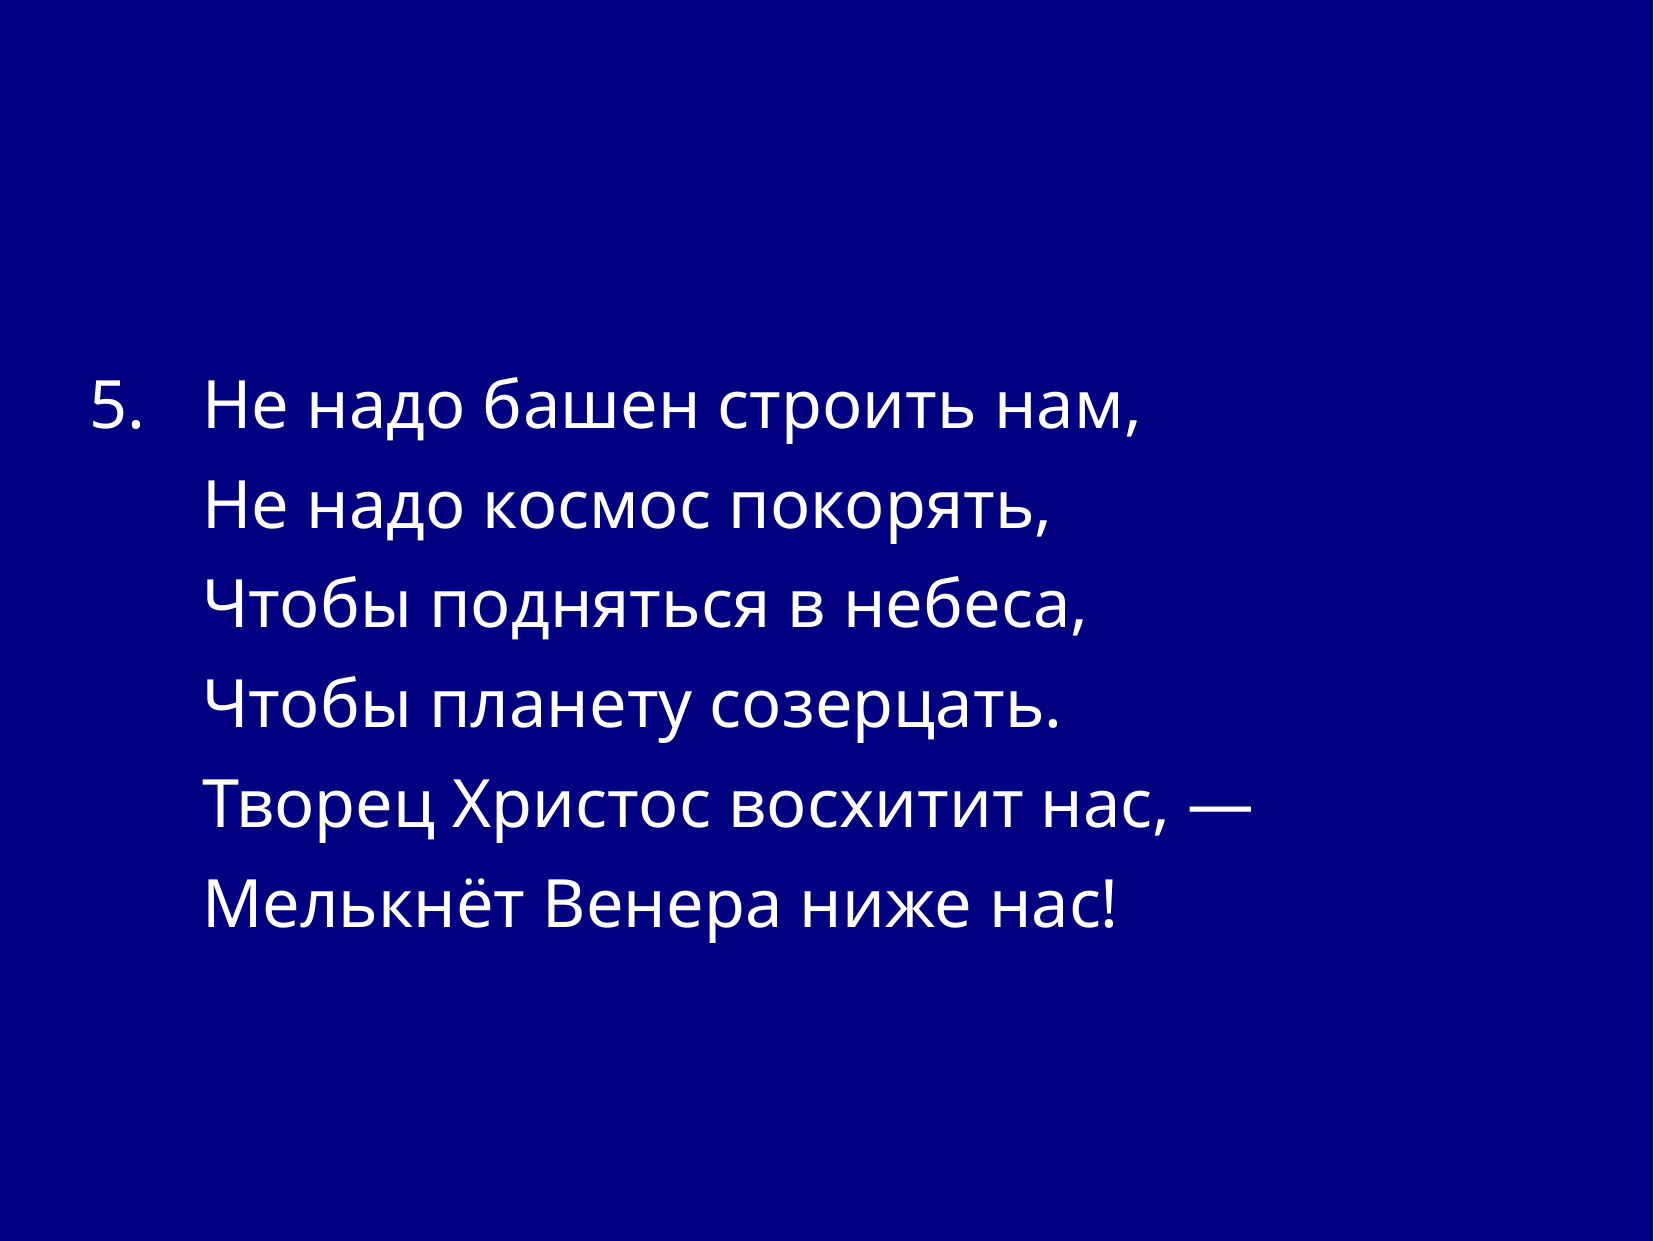

5.	Не надо башен строить нам,
	Не надо космос покорять,
	Чтобы подняться в небеса,
	Чтобы планету созерцать.
	Творец Христос восхитит нас, —
	Мелькнёт Венера ниже нас!